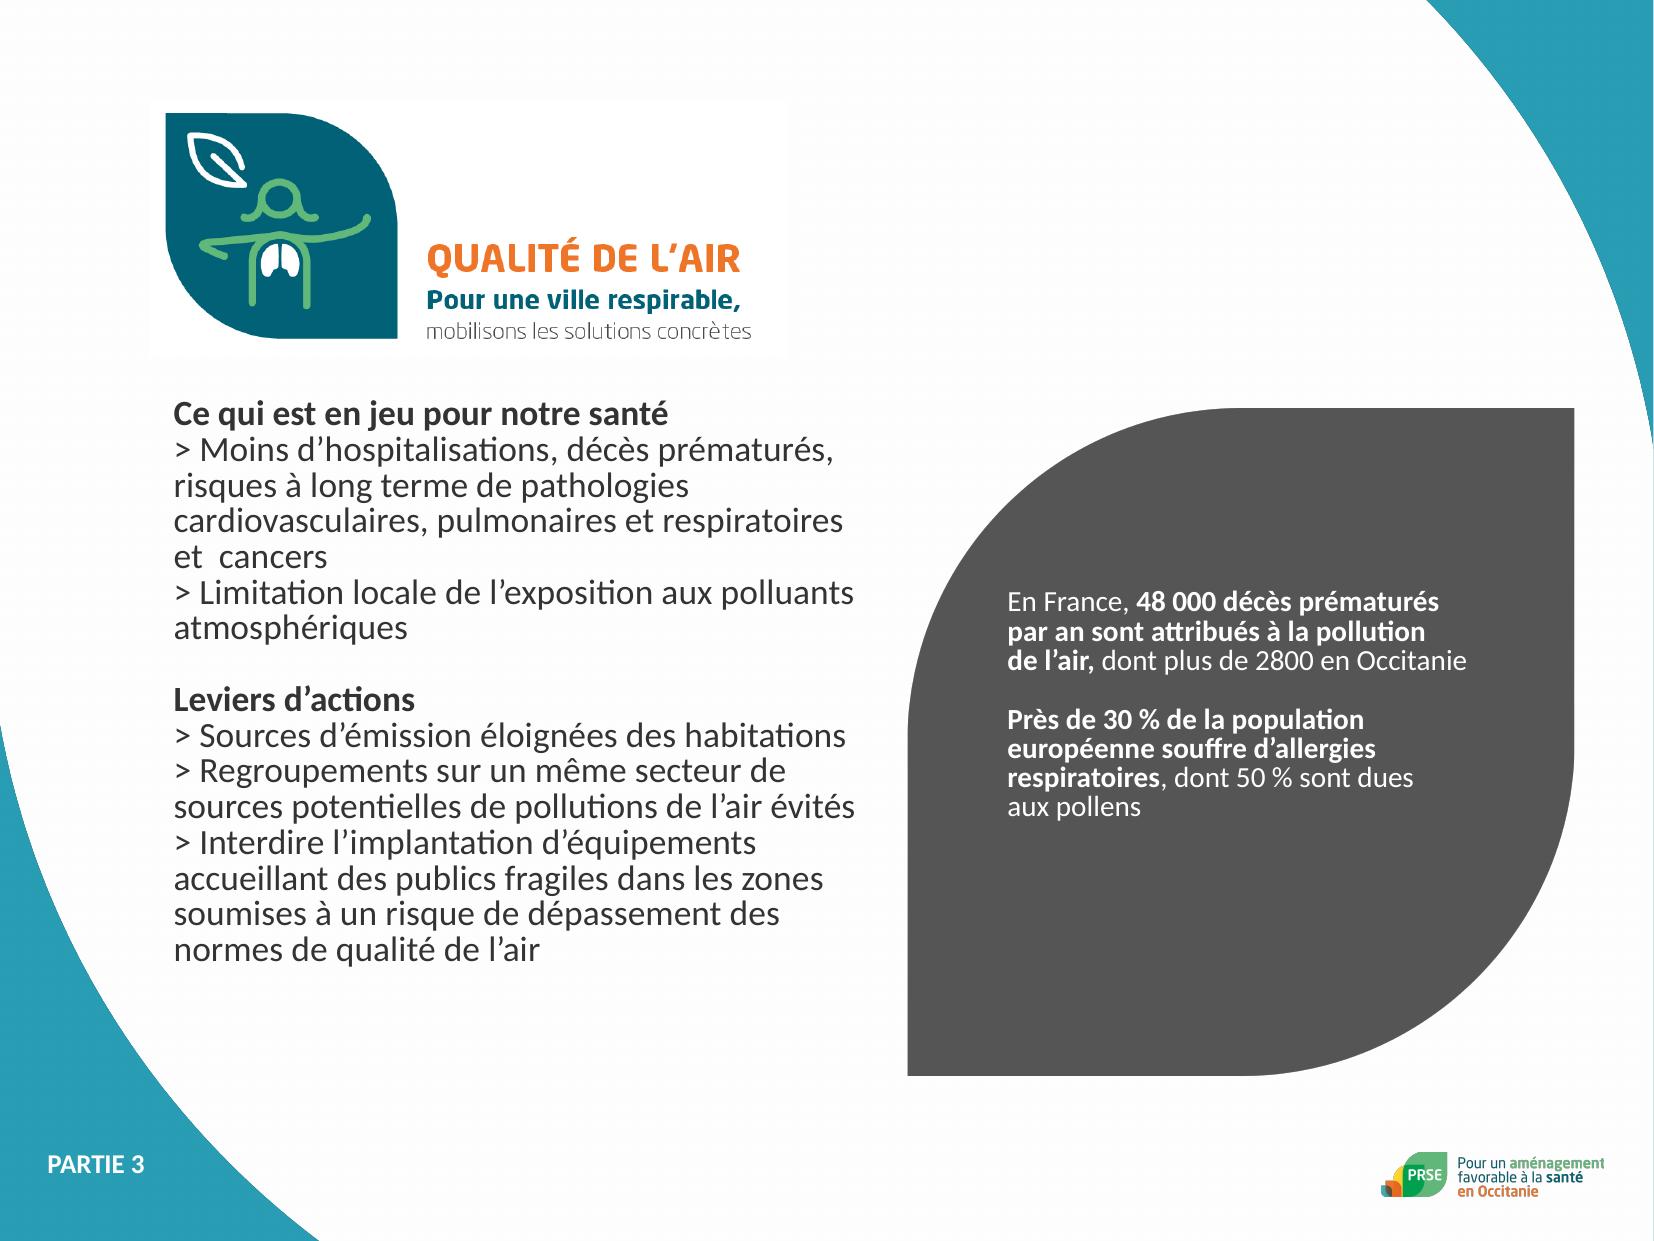

Ce qui est en jeu pour notre santé
> Moins d’hospitalisations, décès prématurés,
risques à long terme de pathologies
cardiovasculaires, pulmonaires et respiratoires
et cancers
> Limitation locale de l’exposition aux polluants
atmosphériques
Leviers d’actions
> Sources d’émission éloignées des habitations
> Regroupements sur un même secteur de
sources potentielles de pollutions de l’air évités
> Interdire l’implantation d’équipements
accueillant des publics fragiles dans les zones
soumises à un risque de dépassement des
normes de qualité de l’air
En France, 48 000 décès prématurés
par an sont attribués à la pollution
de l’air, dont plus de 2800 en Occitanie
Près de 30 % de la population européenne souffre d’allergies respiratoires, dont 50 % sont dues
aux pollens
PARTIE 3